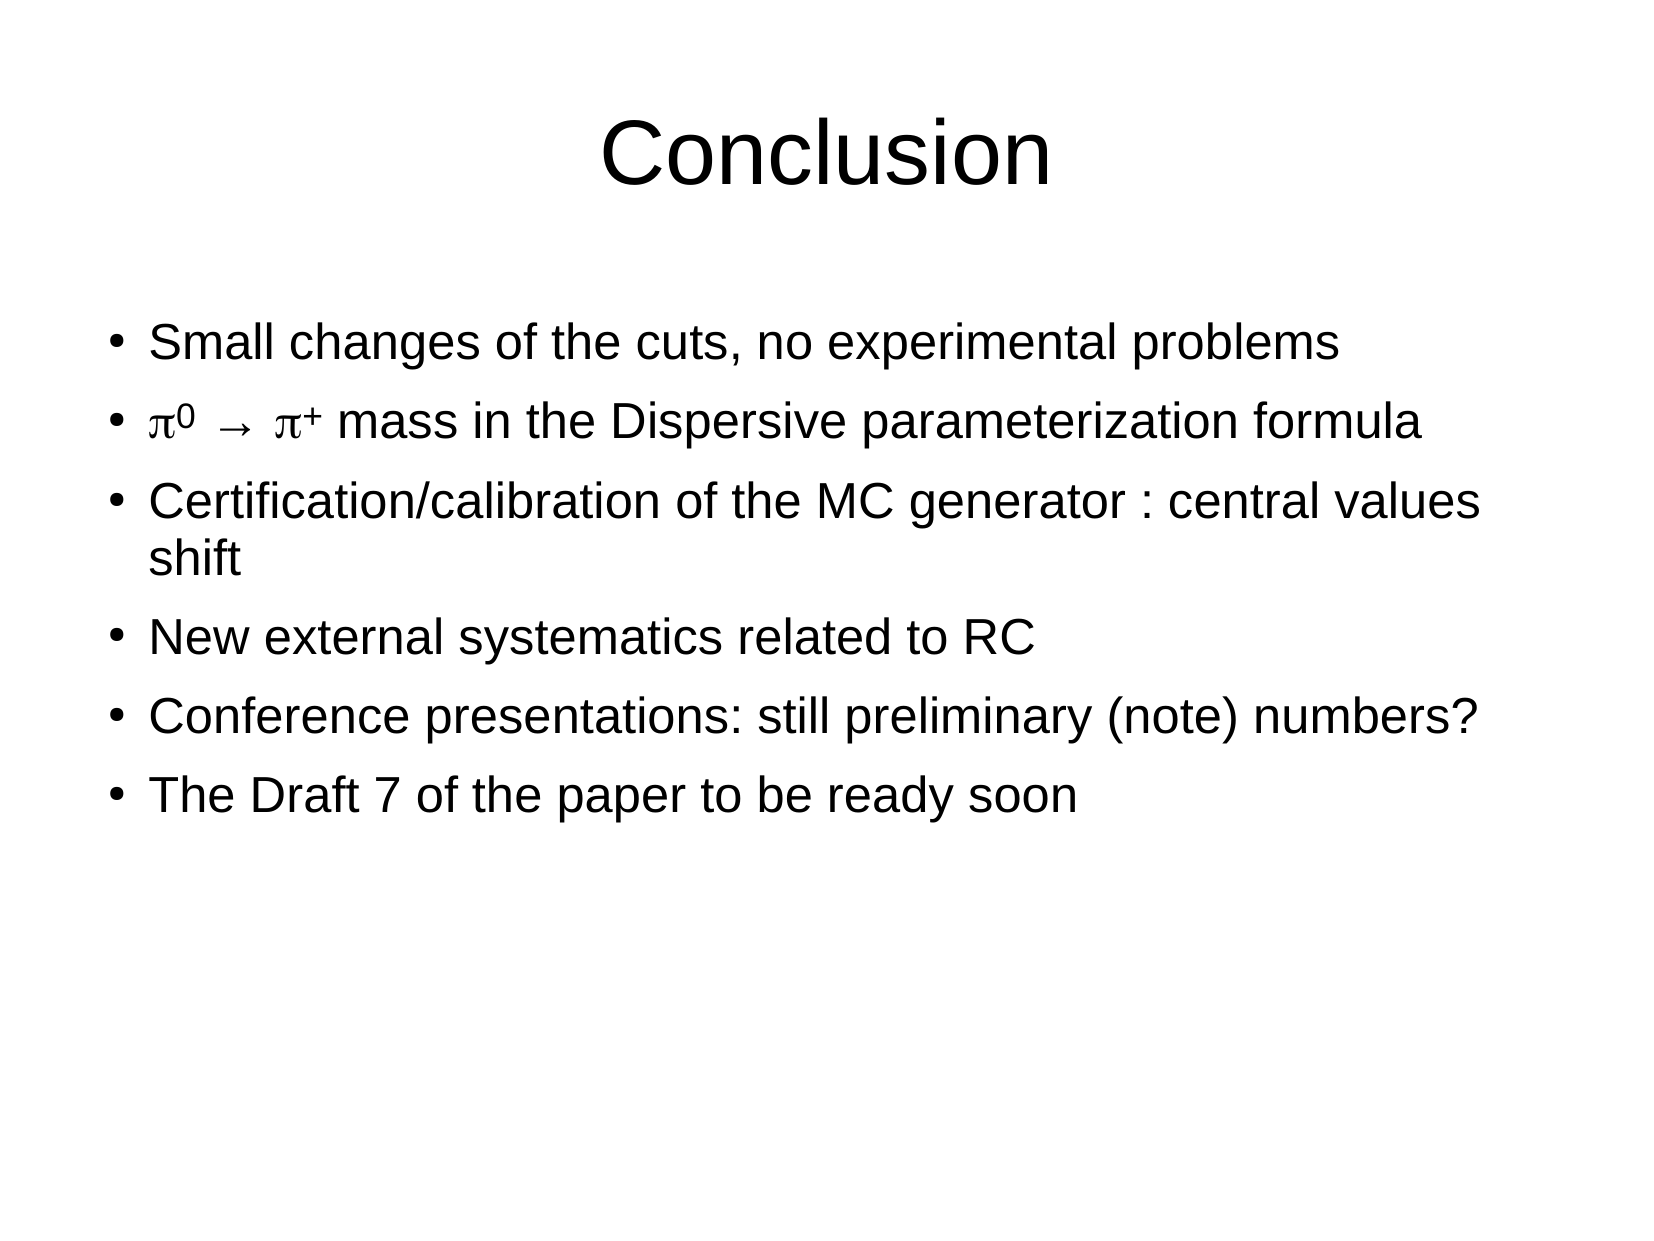

# Conclusion
Small changes of the cuts, no experimental problems
p0 → p+ mass in the Dispersive parameterization formula
Certification/calibration of the MC generator : central values shift
New external systematics related to RC
Conference presentations: still preliminary (note) numbers?
The Draft 7 of the paper to be ready soon